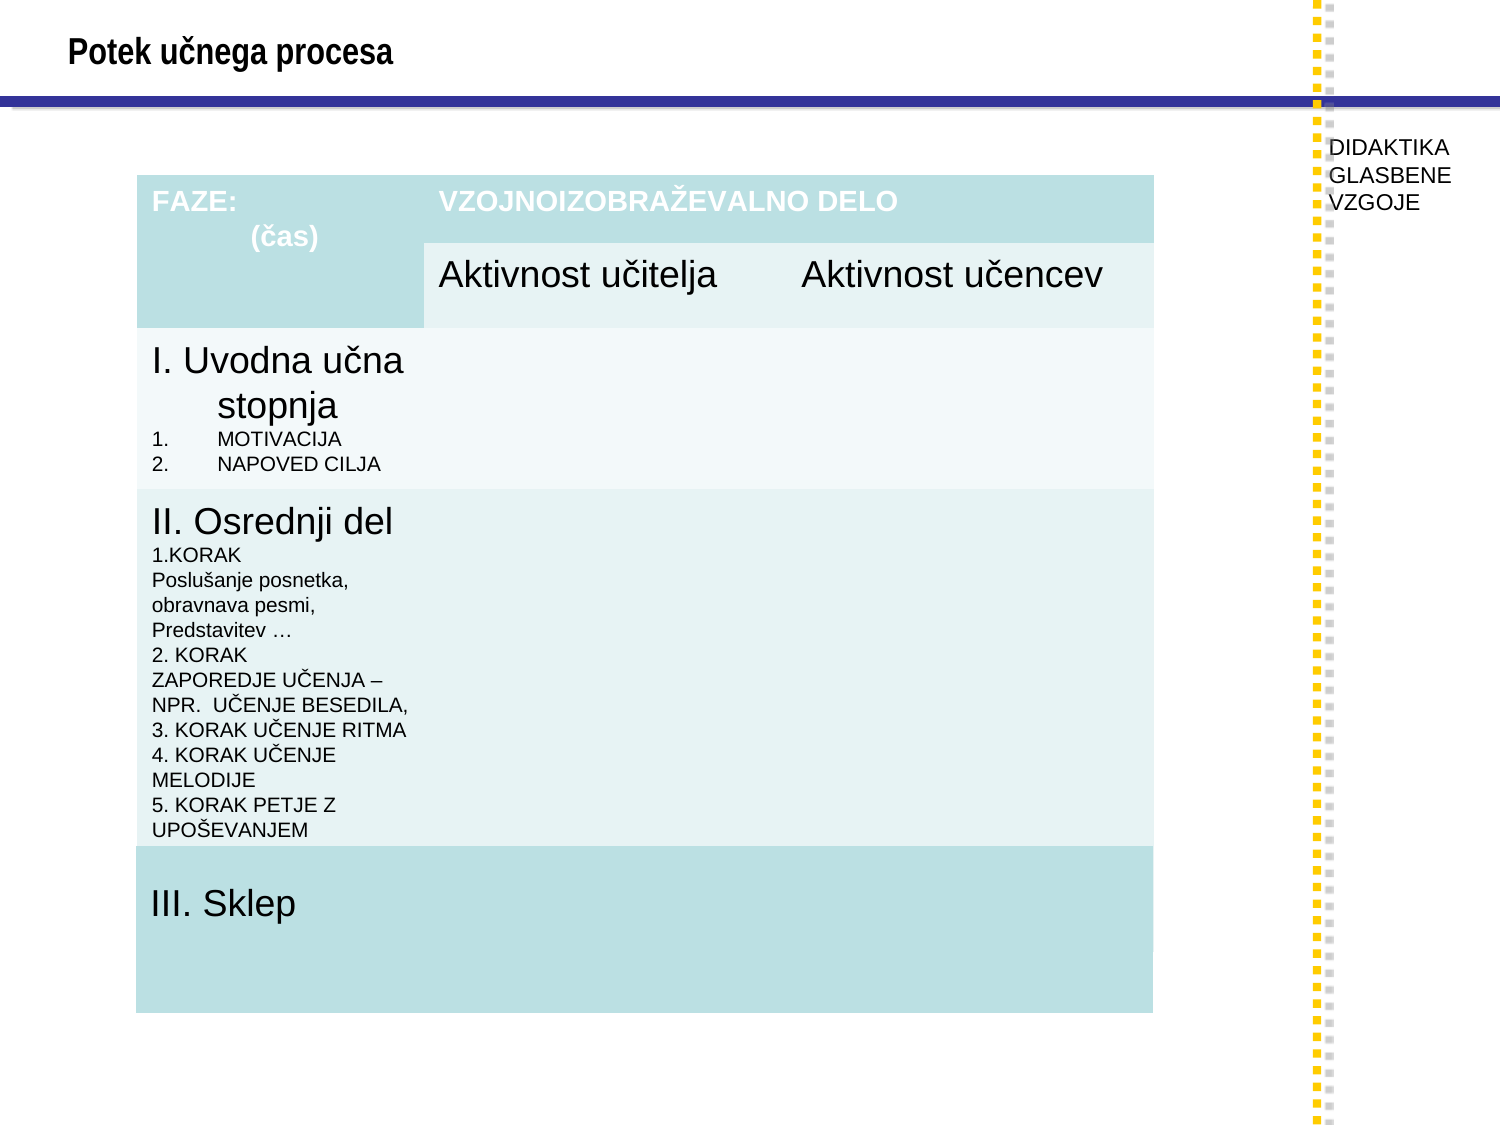

DIDAKTIKA GLASBENE VZGOJE
Potek učnega procesa
| FAZE: (čas) | VZOJNOIZOBRAŽEVALNO DELO | |
| --- | --- | --- |
| | Aktivnost učitelja | Aktivnost učencev |
| I. Uvodna učna stopnja MOTIVACIJA NAPOVED CILJA | | |
| II. Osrednji del KORAK Poslušanje posnetka, obravnava pesmi, Predstavitev … 2. KORAK ZAPOREDJE UČENJA – NPR. UČENJE BESEDILA, 3. KORAK UČENJE RITMA 4. KORAK UČENJE MELODIJE 5. KORAK PETJE Z UPOŠEVANJEM ESTETSKIH ELEMENTOV | | |
| III. Sklep | | |
| --- | --- | --- |